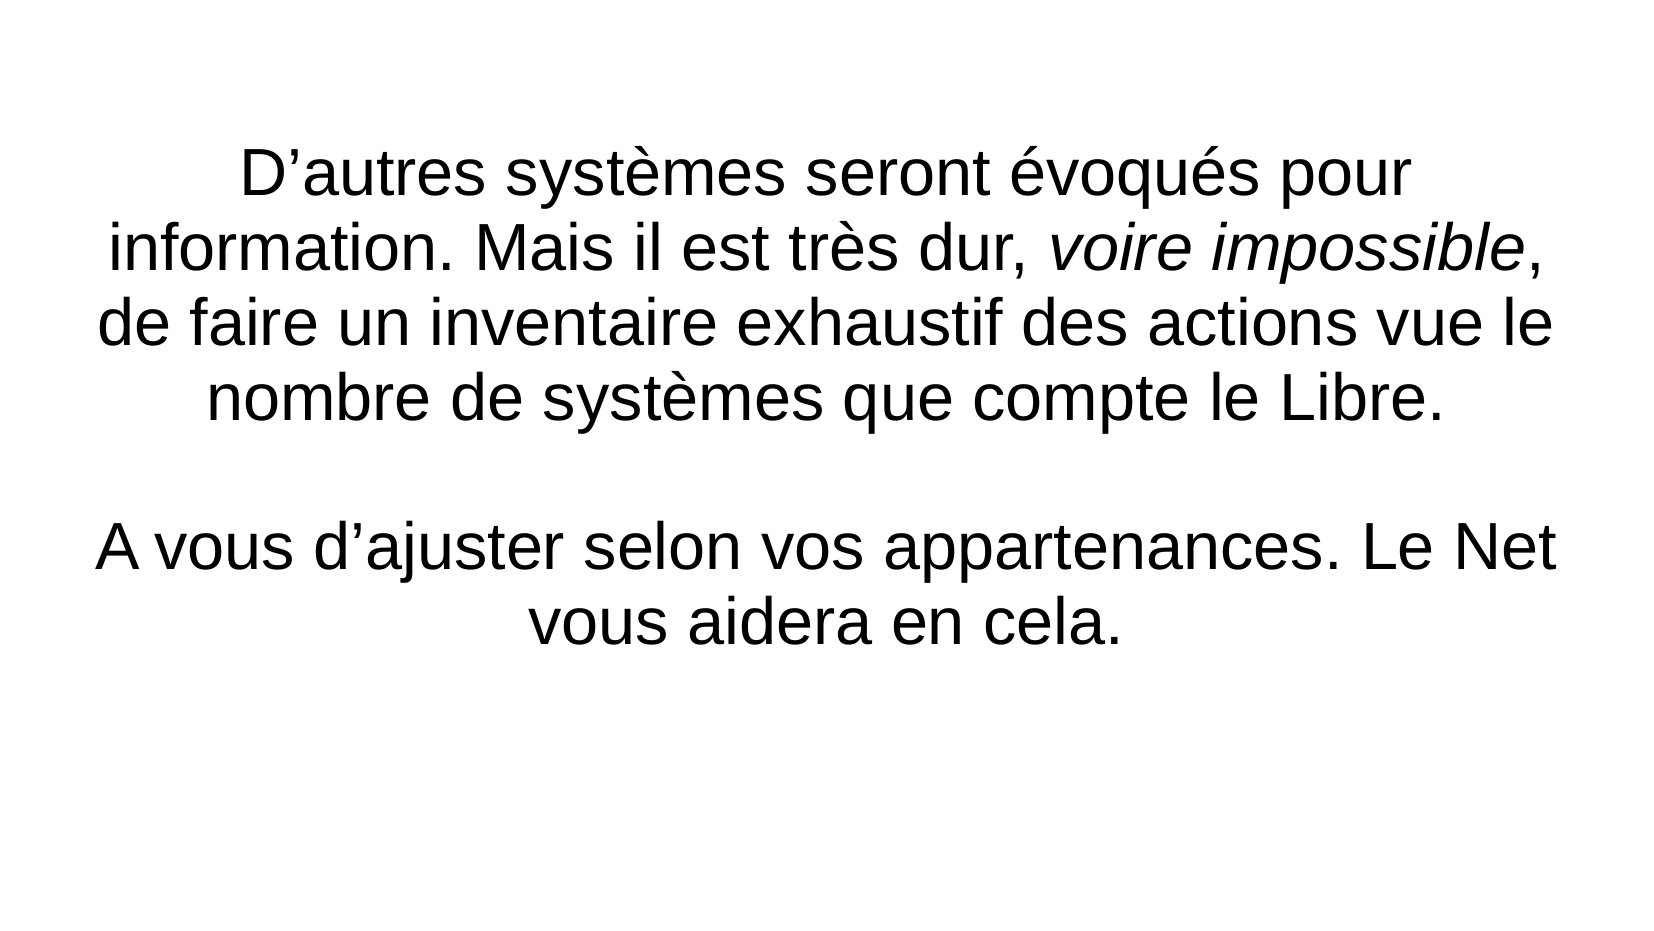

# D’autres systèmes seront évoqués pour information. Mais il est très dur, voire impossible, de faire un inventaire exhaustif des actions vue le nombre de systèmes que compte le Libre.
A vous d’ajuster selon vos appartenances. Le Net vous aidera en cela.